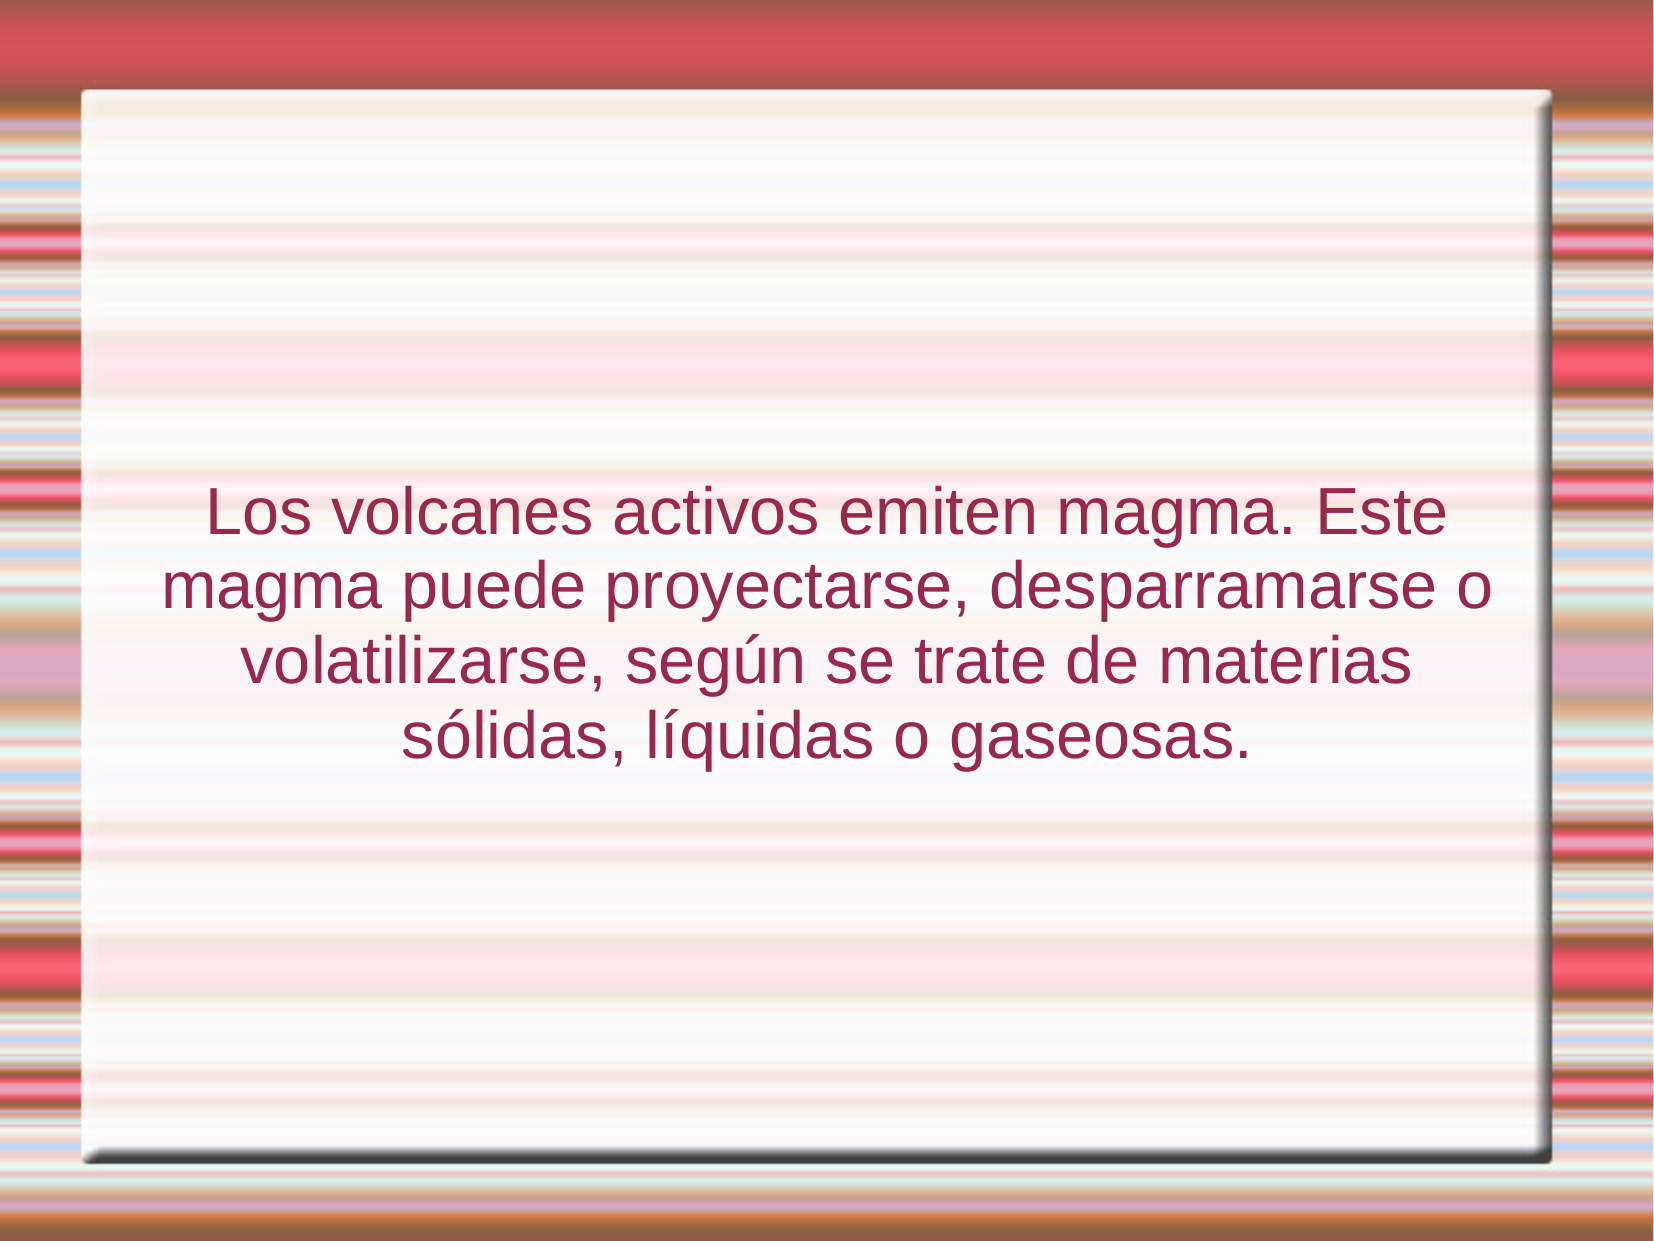

# Los volcanes activos emiten magma. Este magma puede proyectarse, desparramarse o volatilizarse, según se trate de materias sólidas, líquidas o gaseosas.